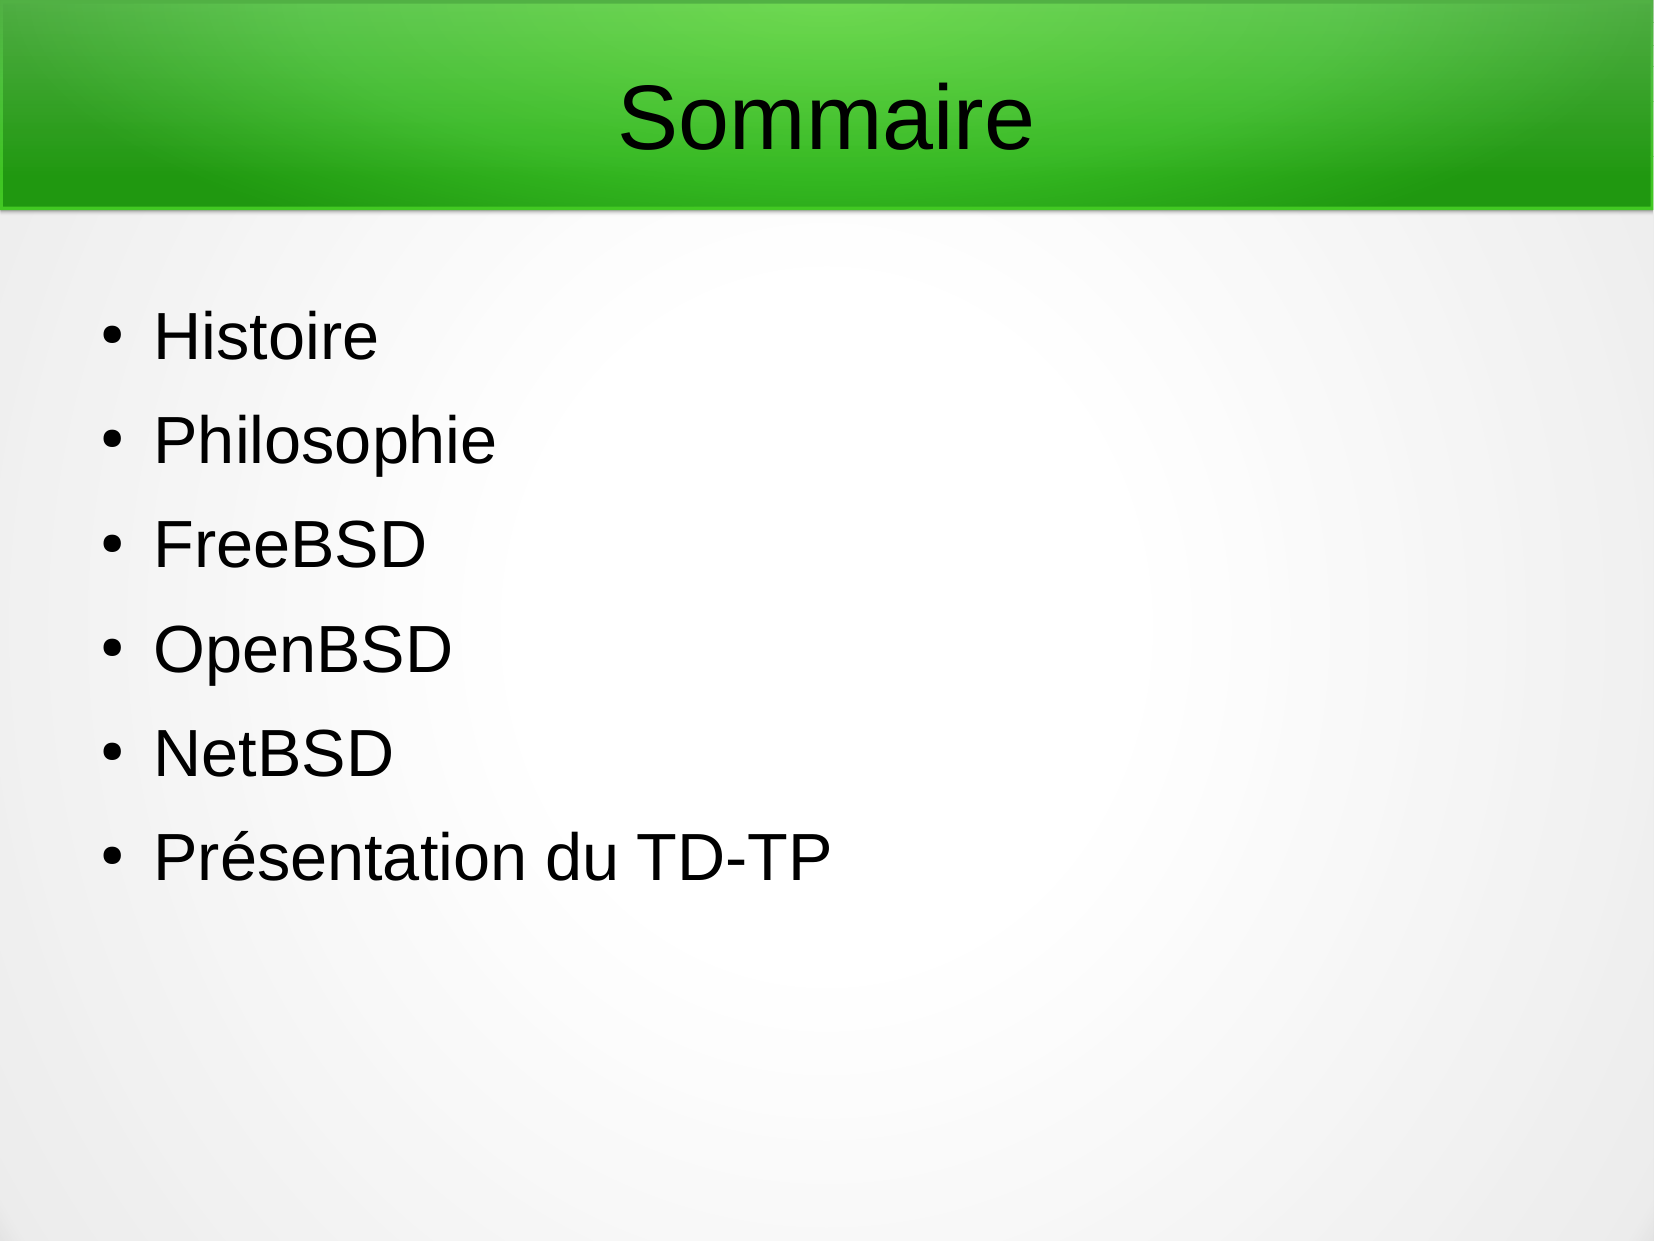

# Sommaire
Histoire
Philosophie
FreeBSD
OpenBSD
NetBSD
Présentation du TD-TP